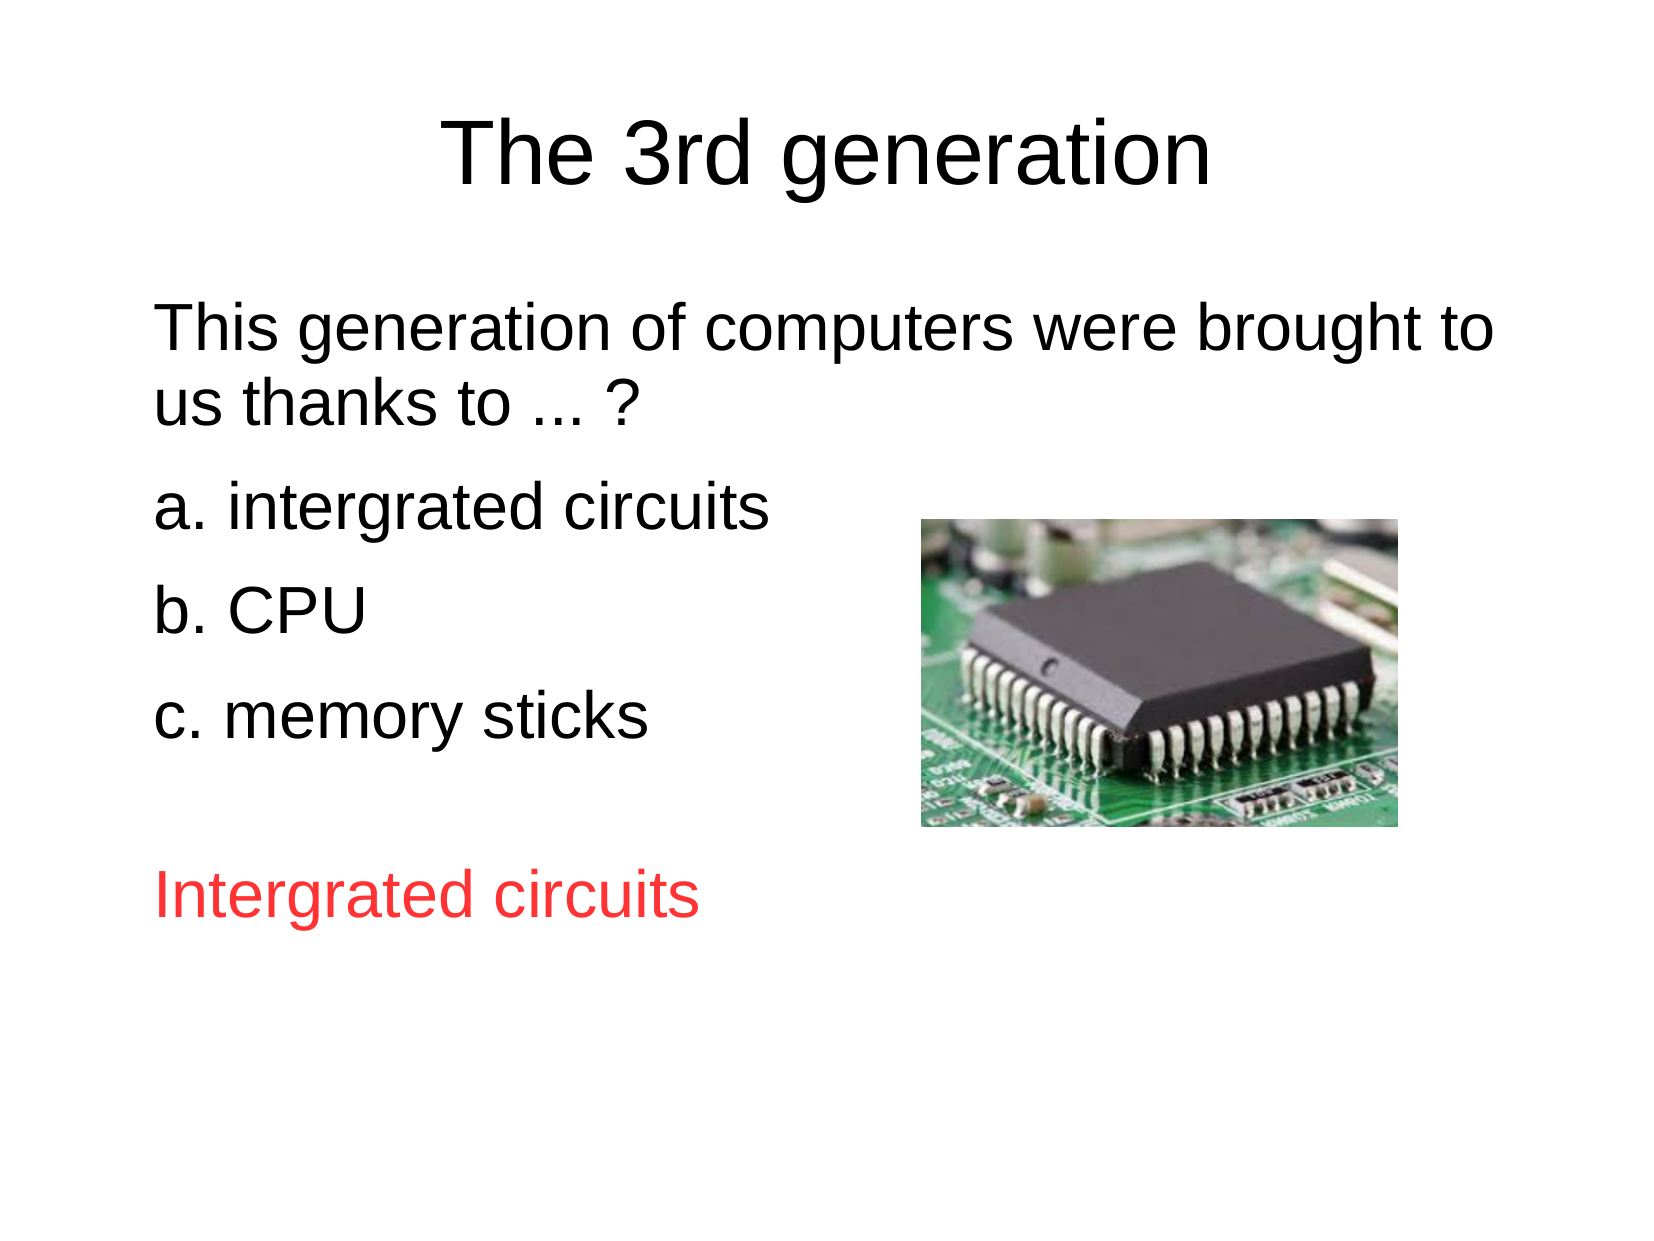

# The 3rd generation
This generation of computers were brought to us thanks to ... ?
a. intergrated circuits
b. CPU
c. memory sticks
Intergrated circuits